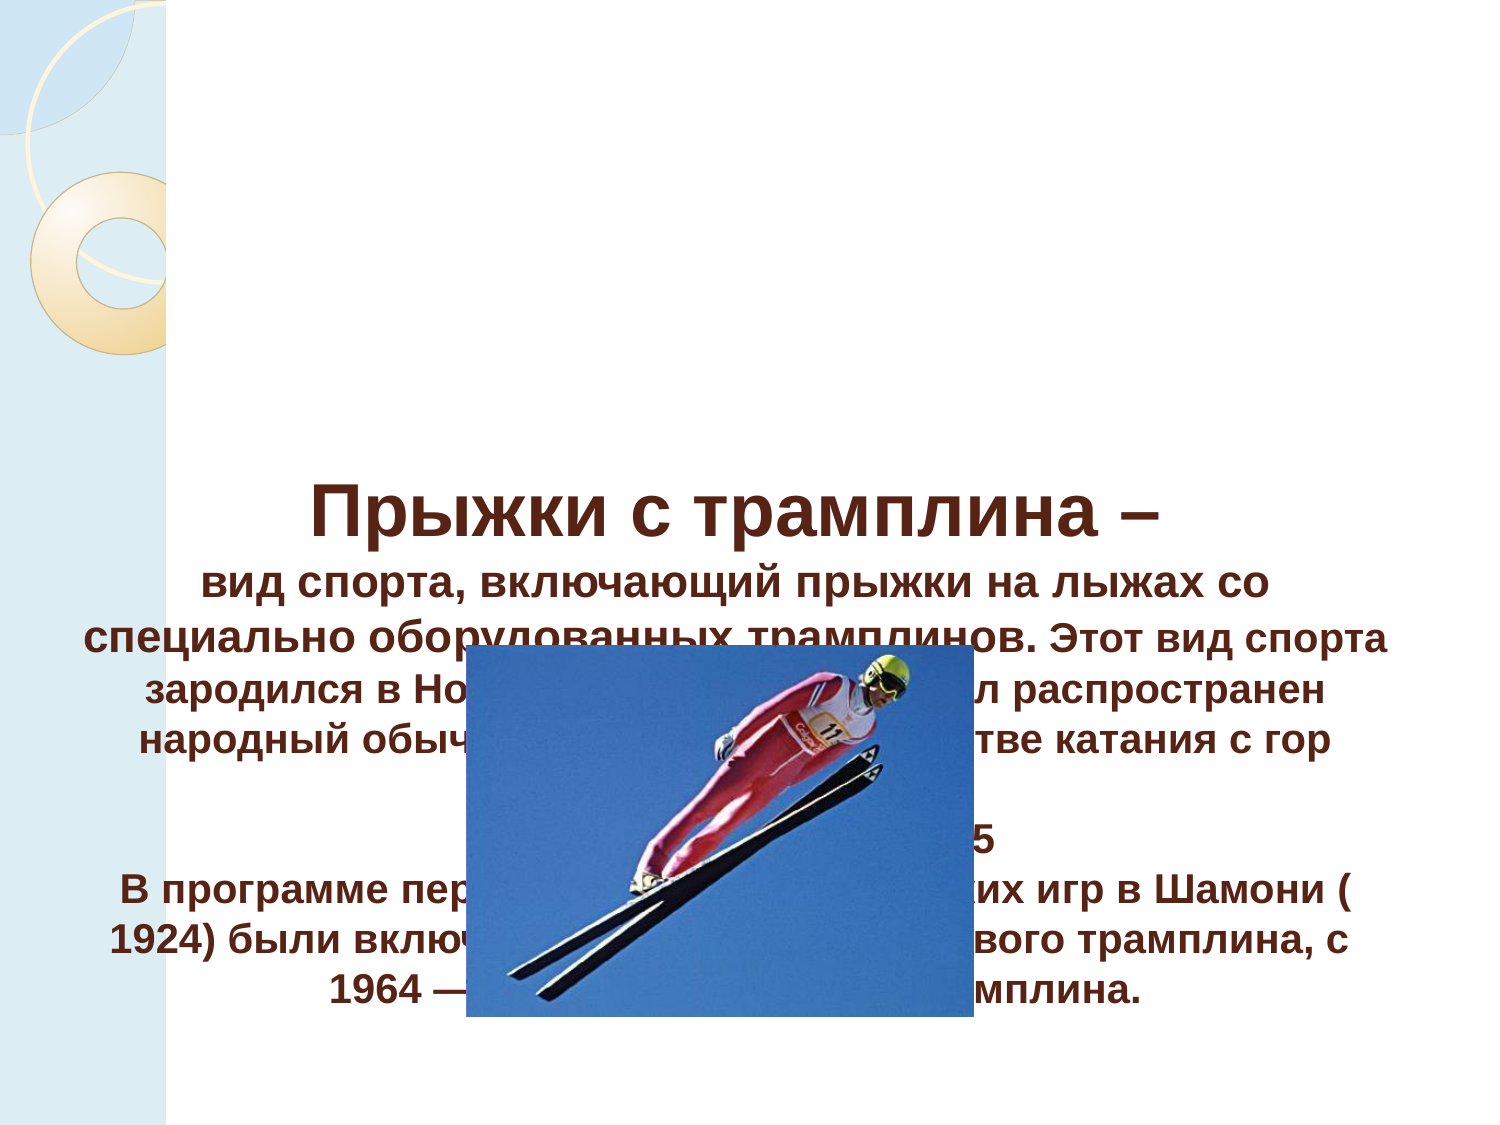

# Прыжки с трамплина – вид спорта, включающий прыжки на лыжах со специально оборудованных трамплинов. Этот вид спорта зародился в Норвегии, в стране, где был распространен народный обычай состязаться в искусстве катания с гор (слалом). Прыжки на лыжах в 1905 В программе первых Зимних Олимпийских игр в Шамони (1924) были включены прыжки с 70 метрового трамплина, с 1964 — с 70 и 90 метрового трамплина.